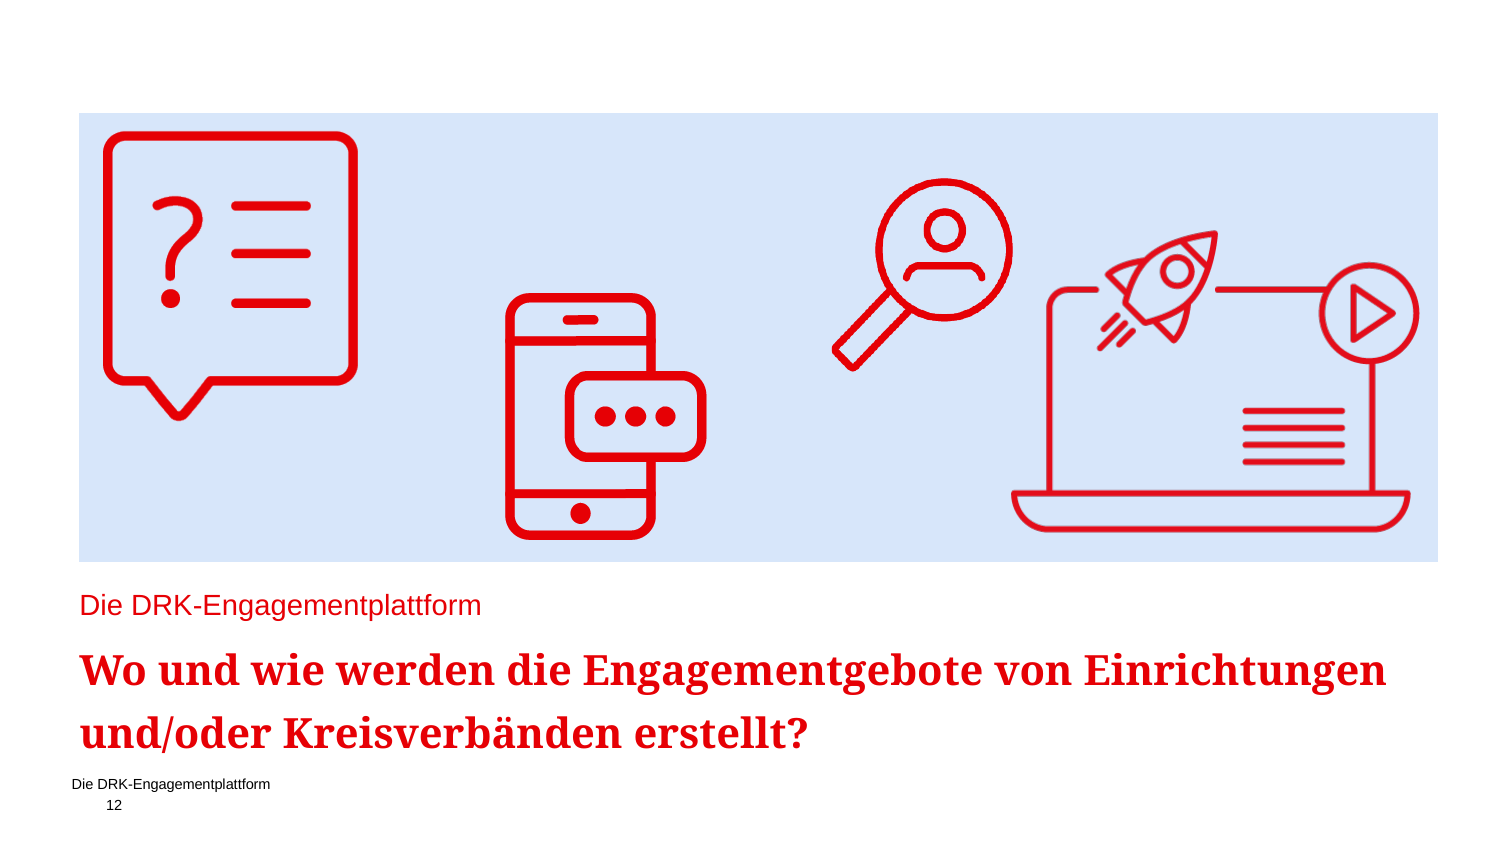

Die DRK-Engagementplattform
# Wo und wie werden die Engagementgebote von Einrichtungen und/oder Kreisverbänden erstellt?
Die DRK-Engagementplattform